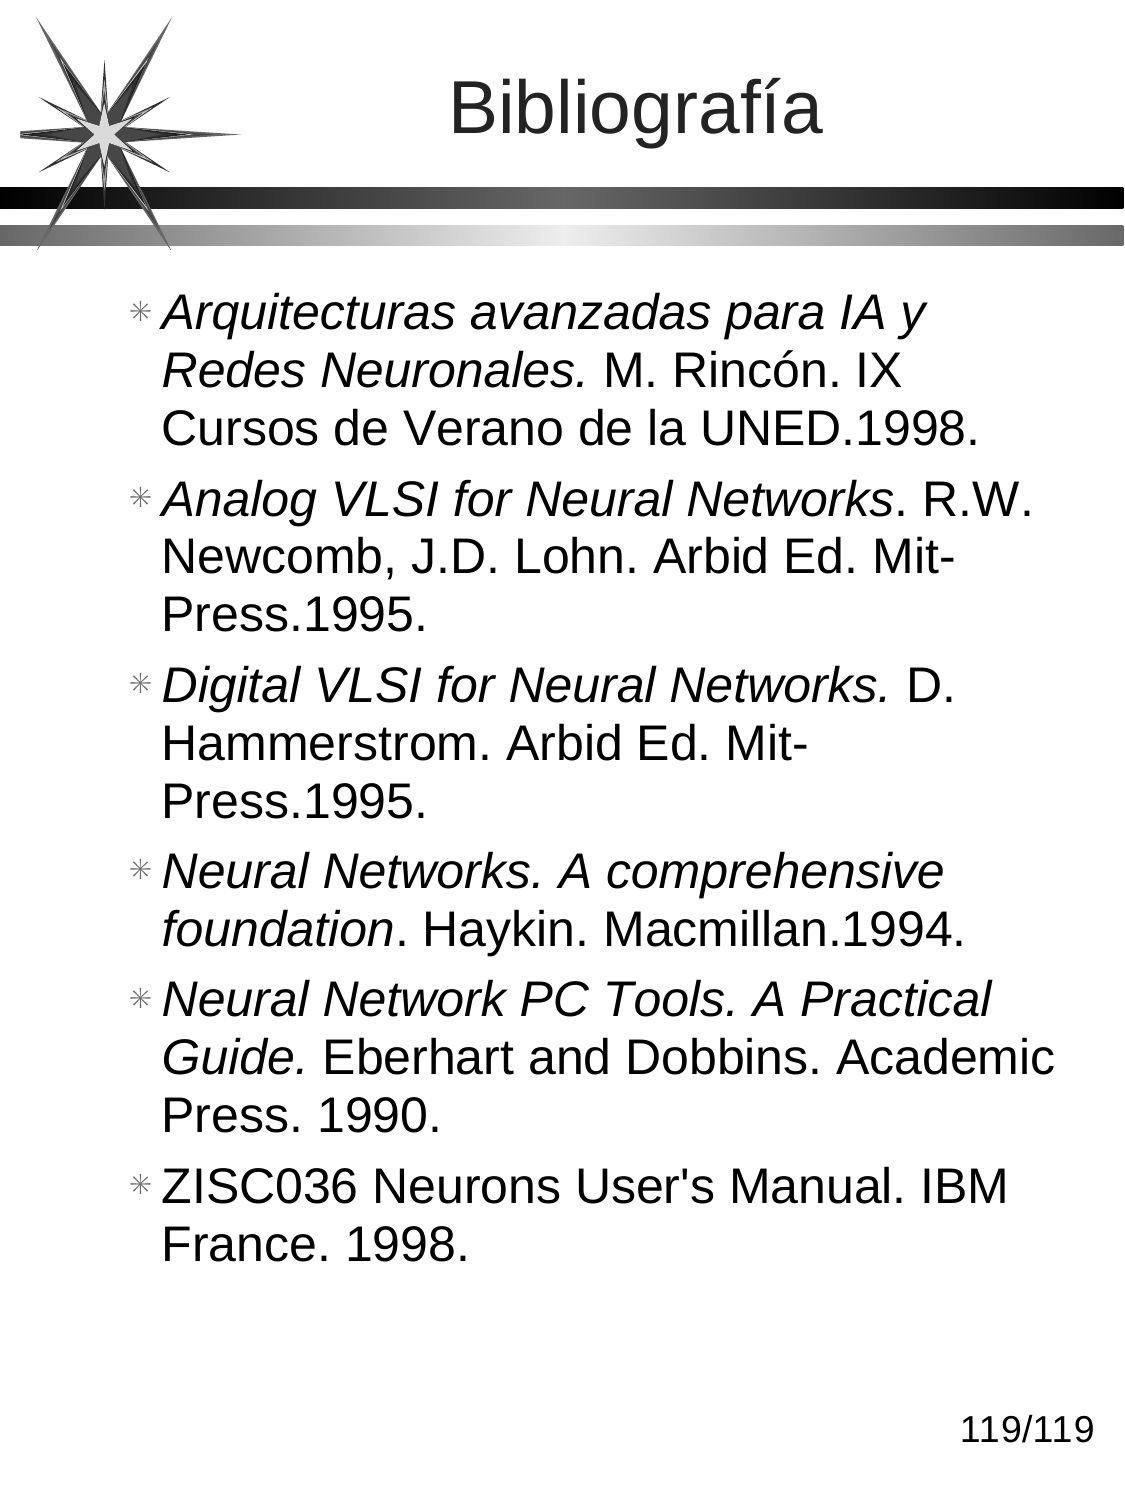

# Bibliografía
Arquitecturas avanzadas para IA y Redes Neuronales. M. Rincón. IX Cursos de Verano de la UNED.1998.
Analog VLSI for Neural Networks. R.W. Newcomb, J.D. Lohn. Arbid Ed. Mit-Press.1995.
Digital VLSI for Neural Networks. D. Hammerstrom. Arbid Ed. Mit-Press.1995.
Neural Networks. A comprehensive foundation. Haykin. Macmillan.1994.
Neural Network PC Tools. A Practical Guide. Eberhart and Dobbins. Academic Press. 1990.
ZISC036 Neurons User's Manual. IBM France. 1998.